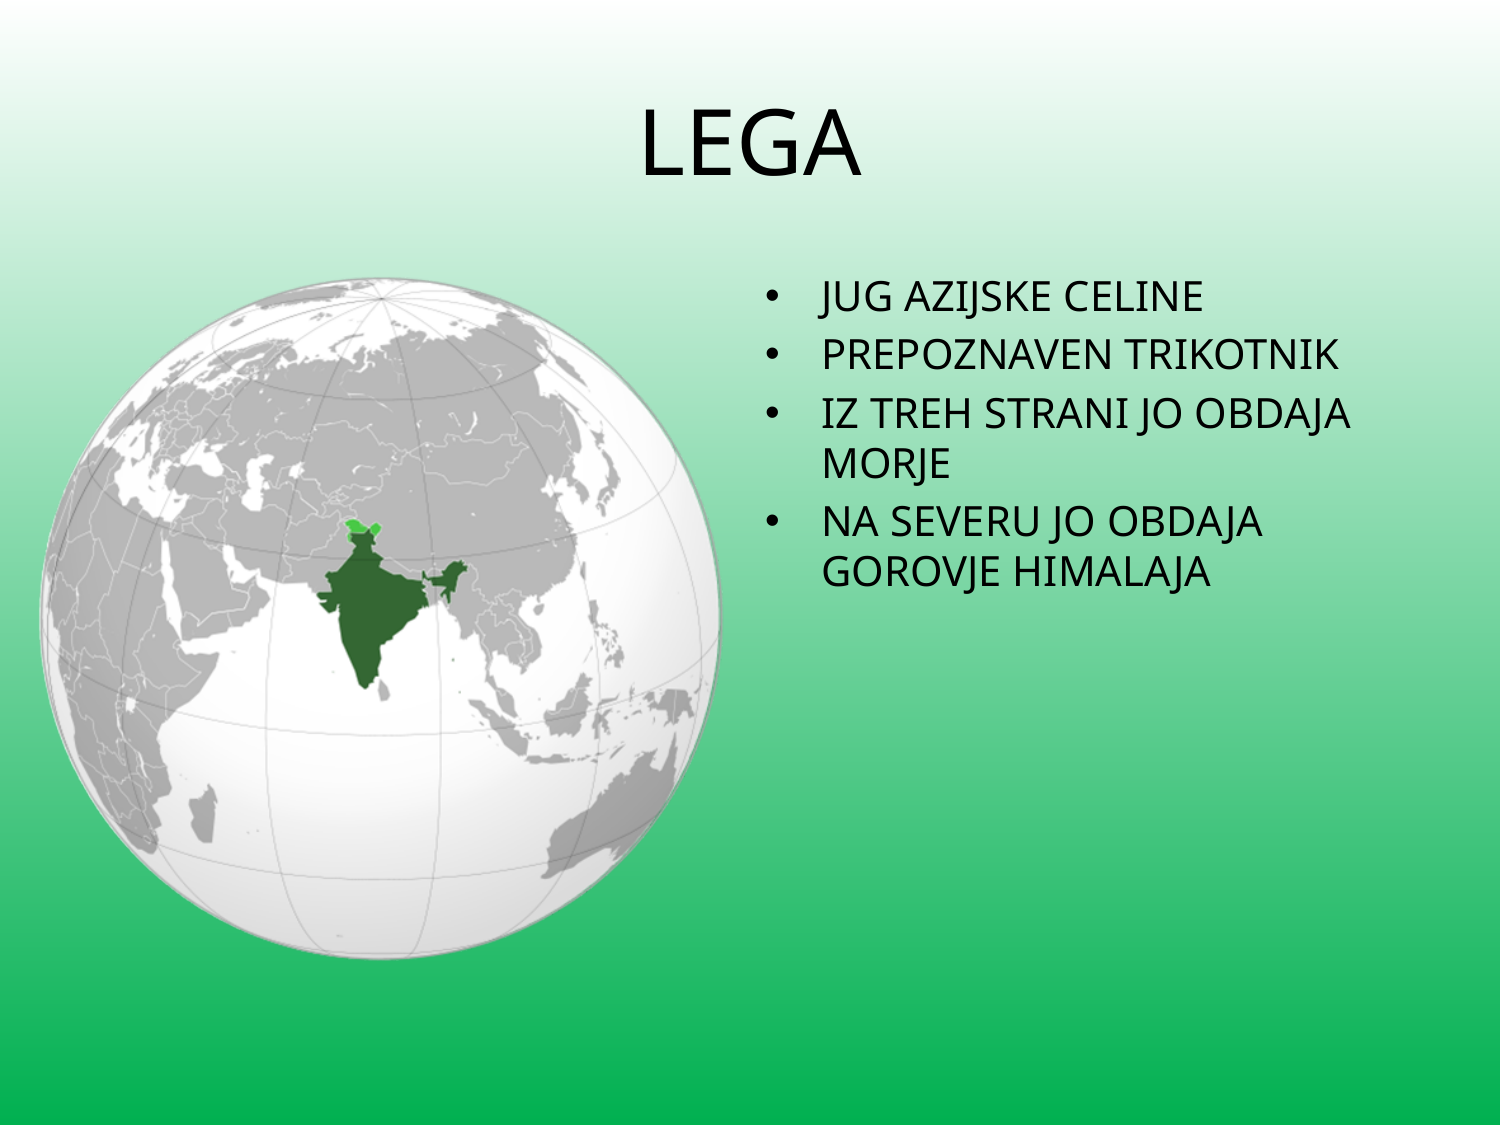

# LEGA
JUG AZIJSKE CELINE
PREPOZNAVEN TRIKOTNIK
IZ TREH STRANI JO OBDAJA MORJE
NA SEVERU JO OBDAJA GOROVJE HIMALAJA